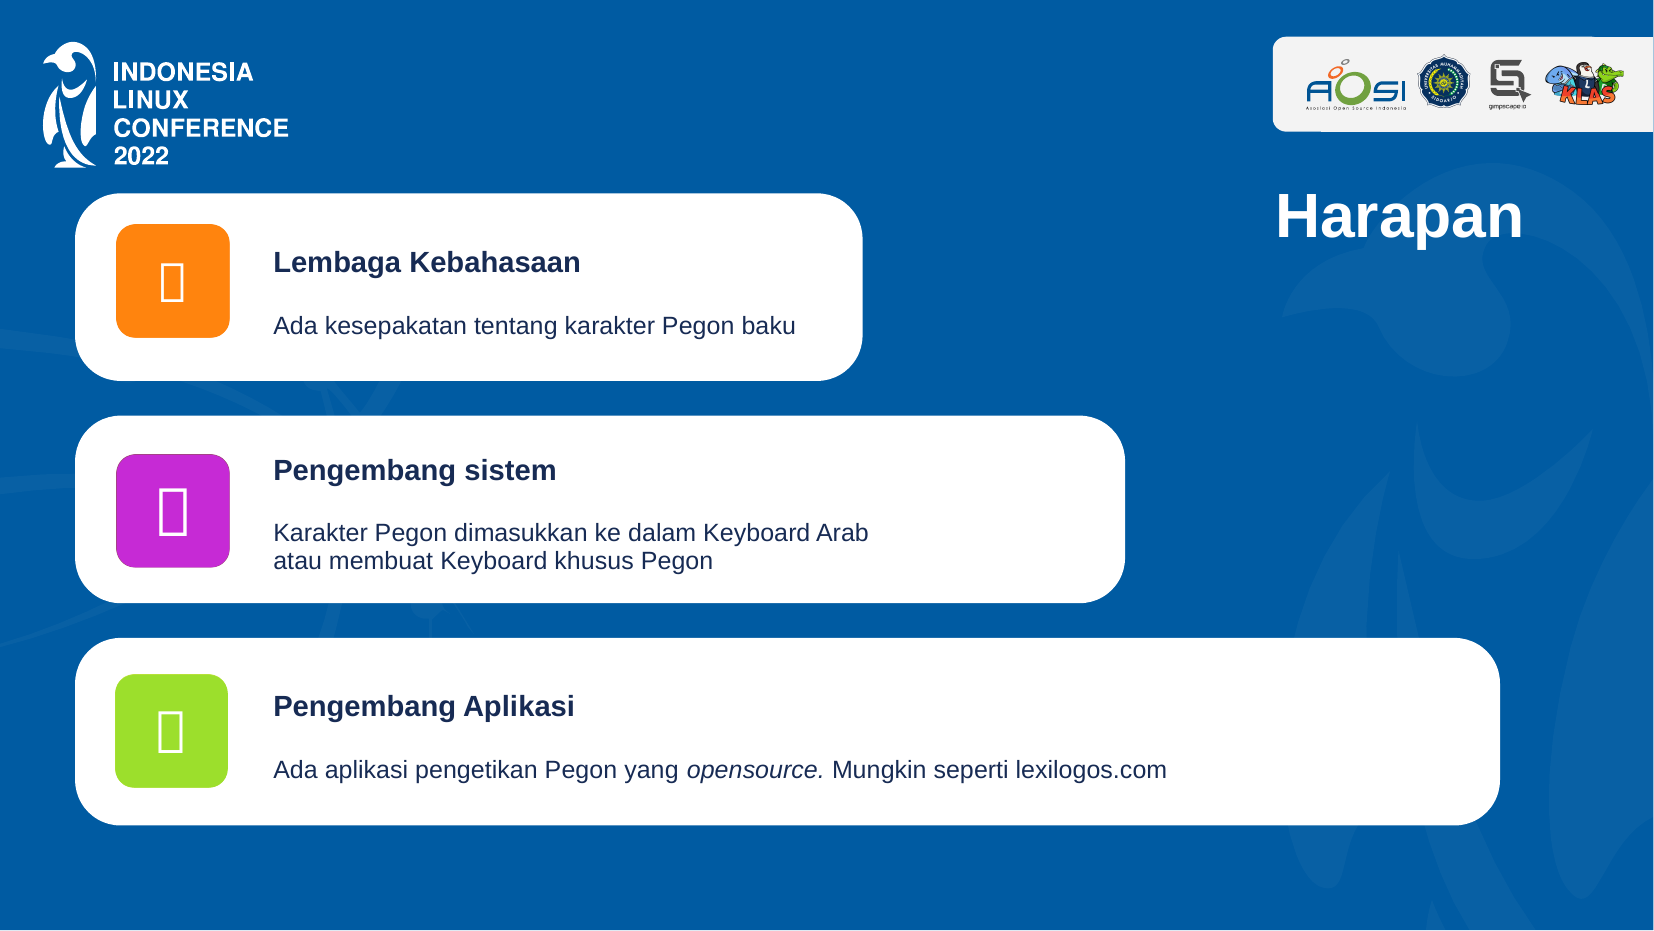

# Harapan
📜
Lembaga Kebahasaan
Ada kesepakatan tentang karakter Pegon baku
Pengembang sistem
Karakter Pegon dimasukkan ke dalam Keyboard Arab atau membuat Keyboard khusus Pegon


Pengembang Aplikasi
Ada aplikasi pengetikan Pegon yang opensource. Mungkin seperti lexilogos.com